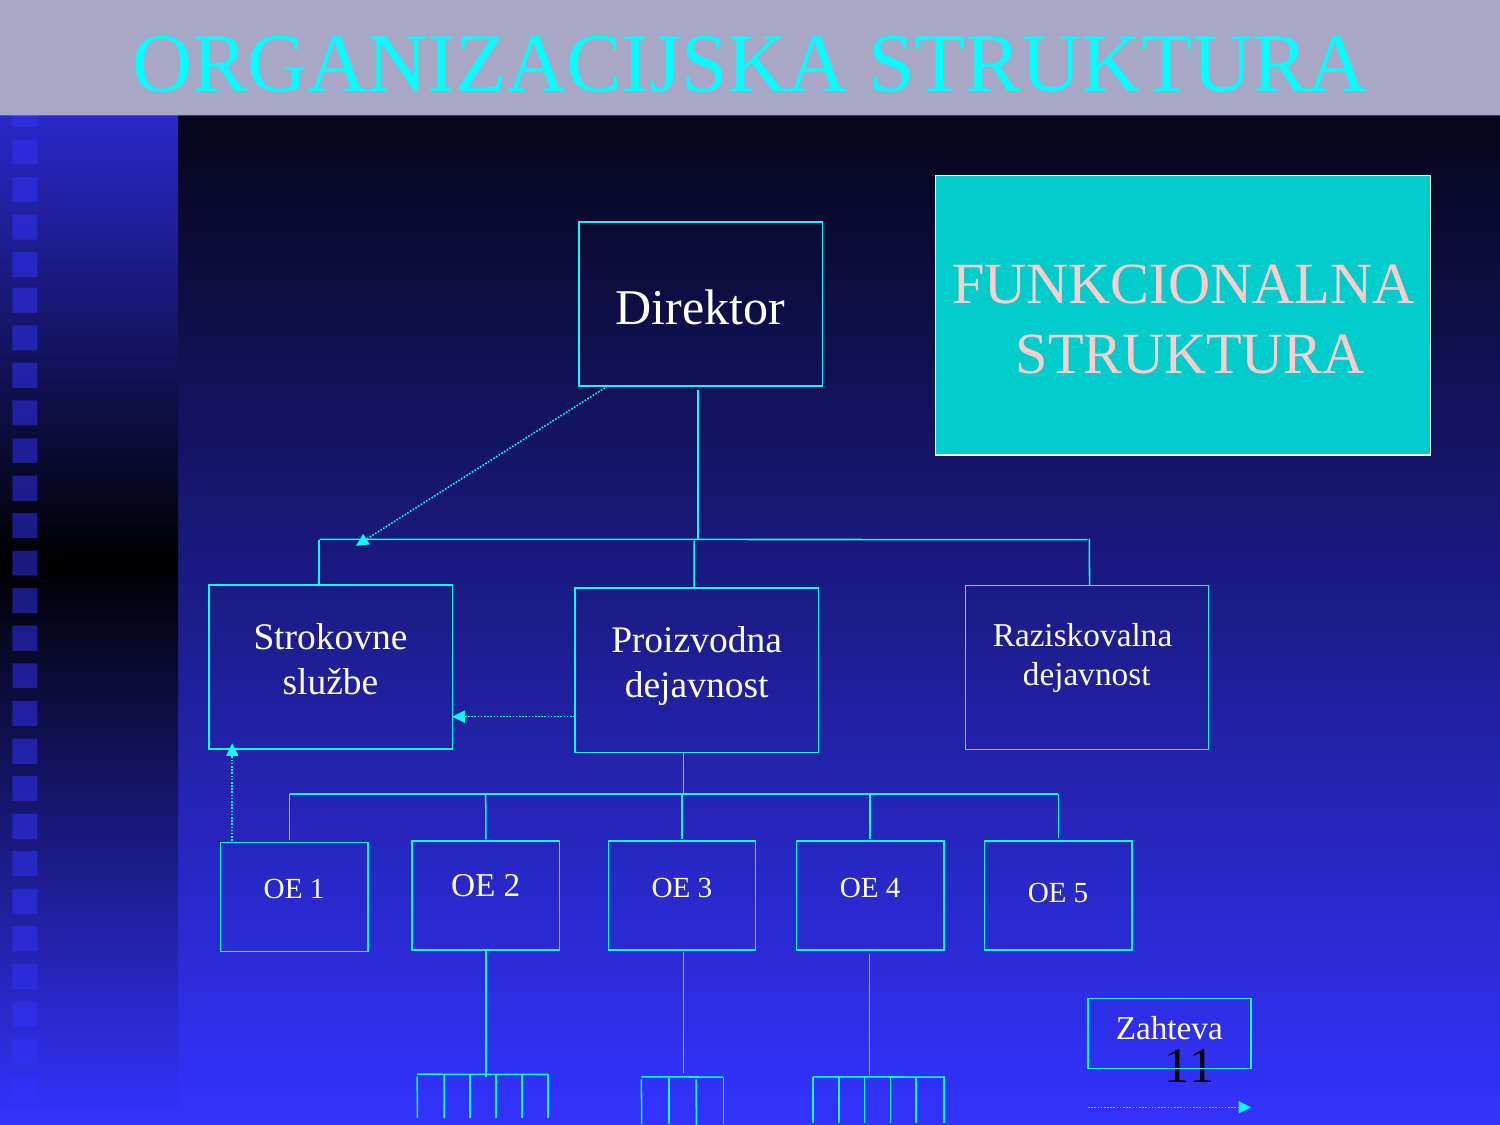

ORGANIZACIJSKA STRUKTURA
FUNKCIONALNA
 STRUKTURA
Direktor
Strokovne
službe
Raziskovalna
dejavnost
Proizvodna
dejavnost
OE 2
OE 3
OE 4
OE 5
OE 1
Zahteva
11